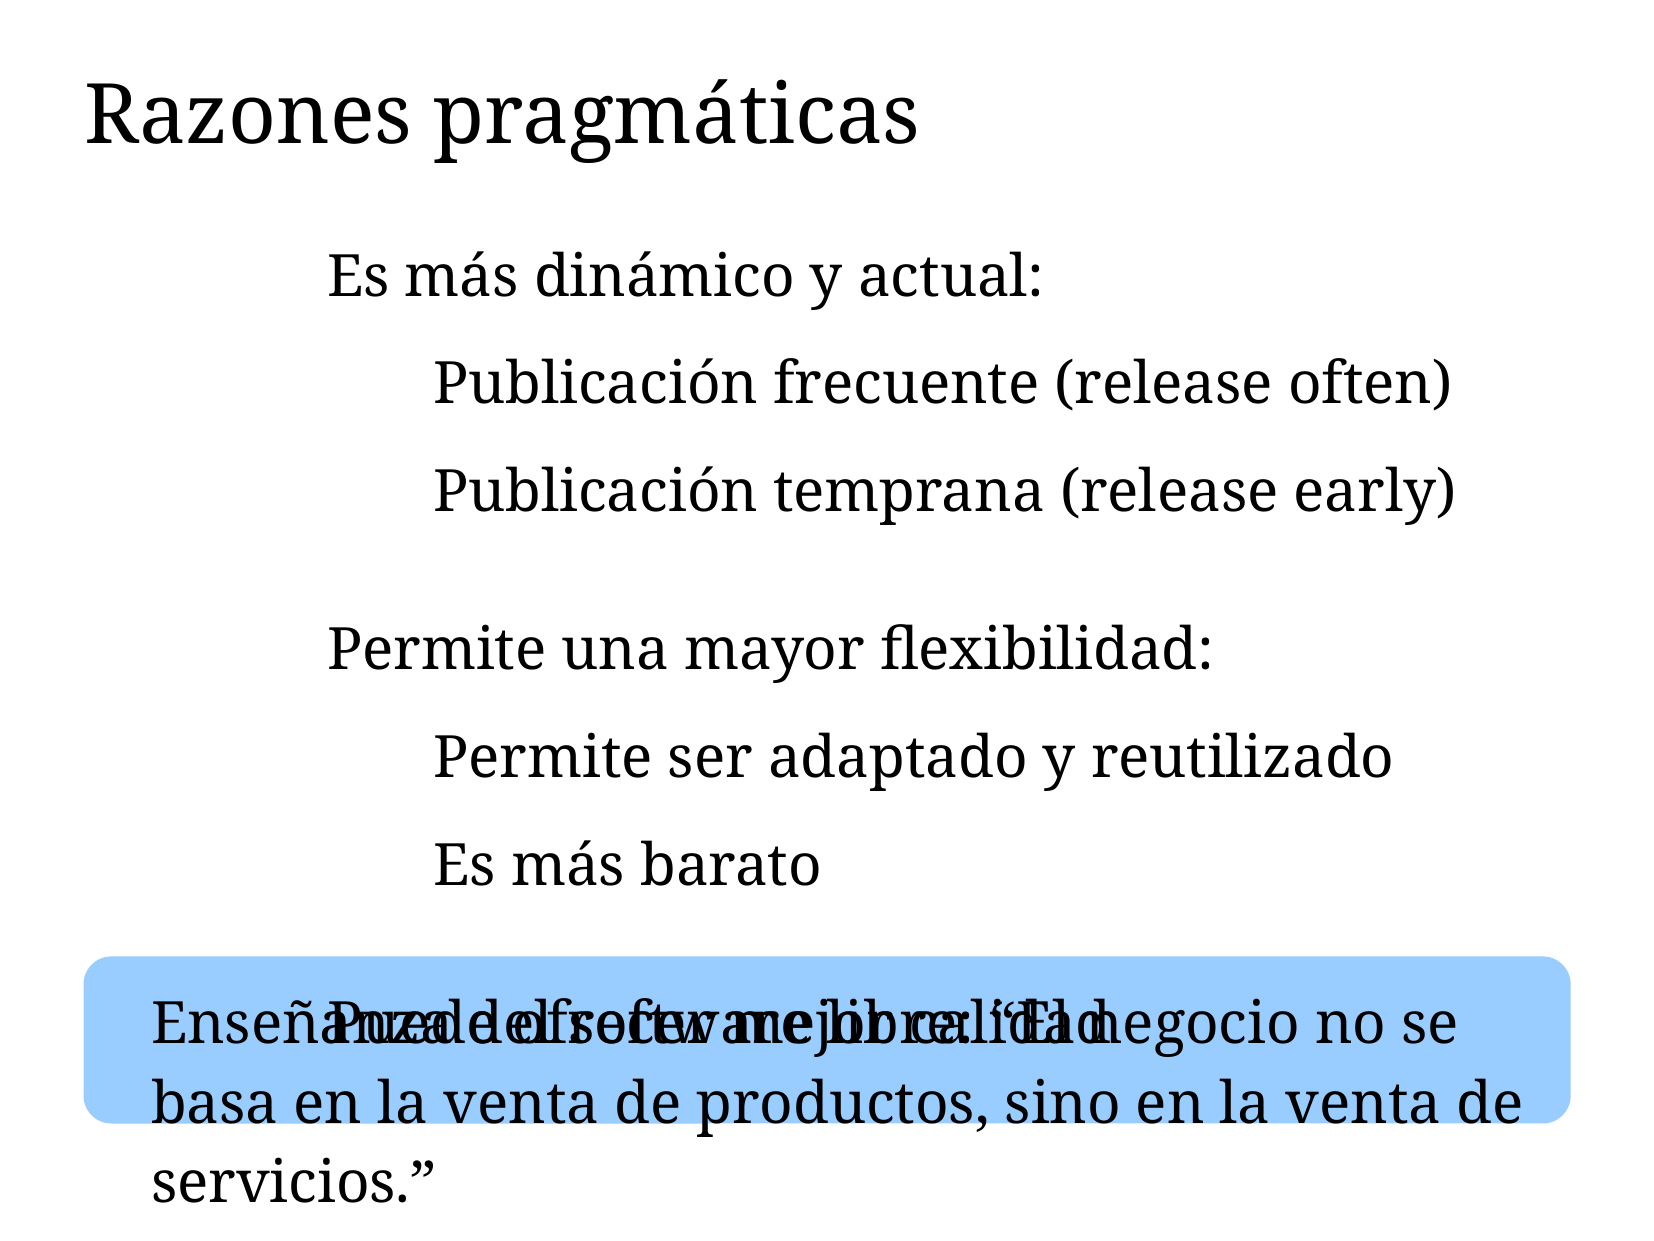

Razones pragmáticas
Es más dinámico y actual:
Publicación frecuente (release often)
Publicación temprana (release early)
Permite una mayor flexibilidad:
Permite ser adaptado y reutilizado
Es más barato
Puede ofrecer mejor calidad
Enseñanza del software libre: “El negocio no se basa en la venta de productos, sino en la venta de servicios.”